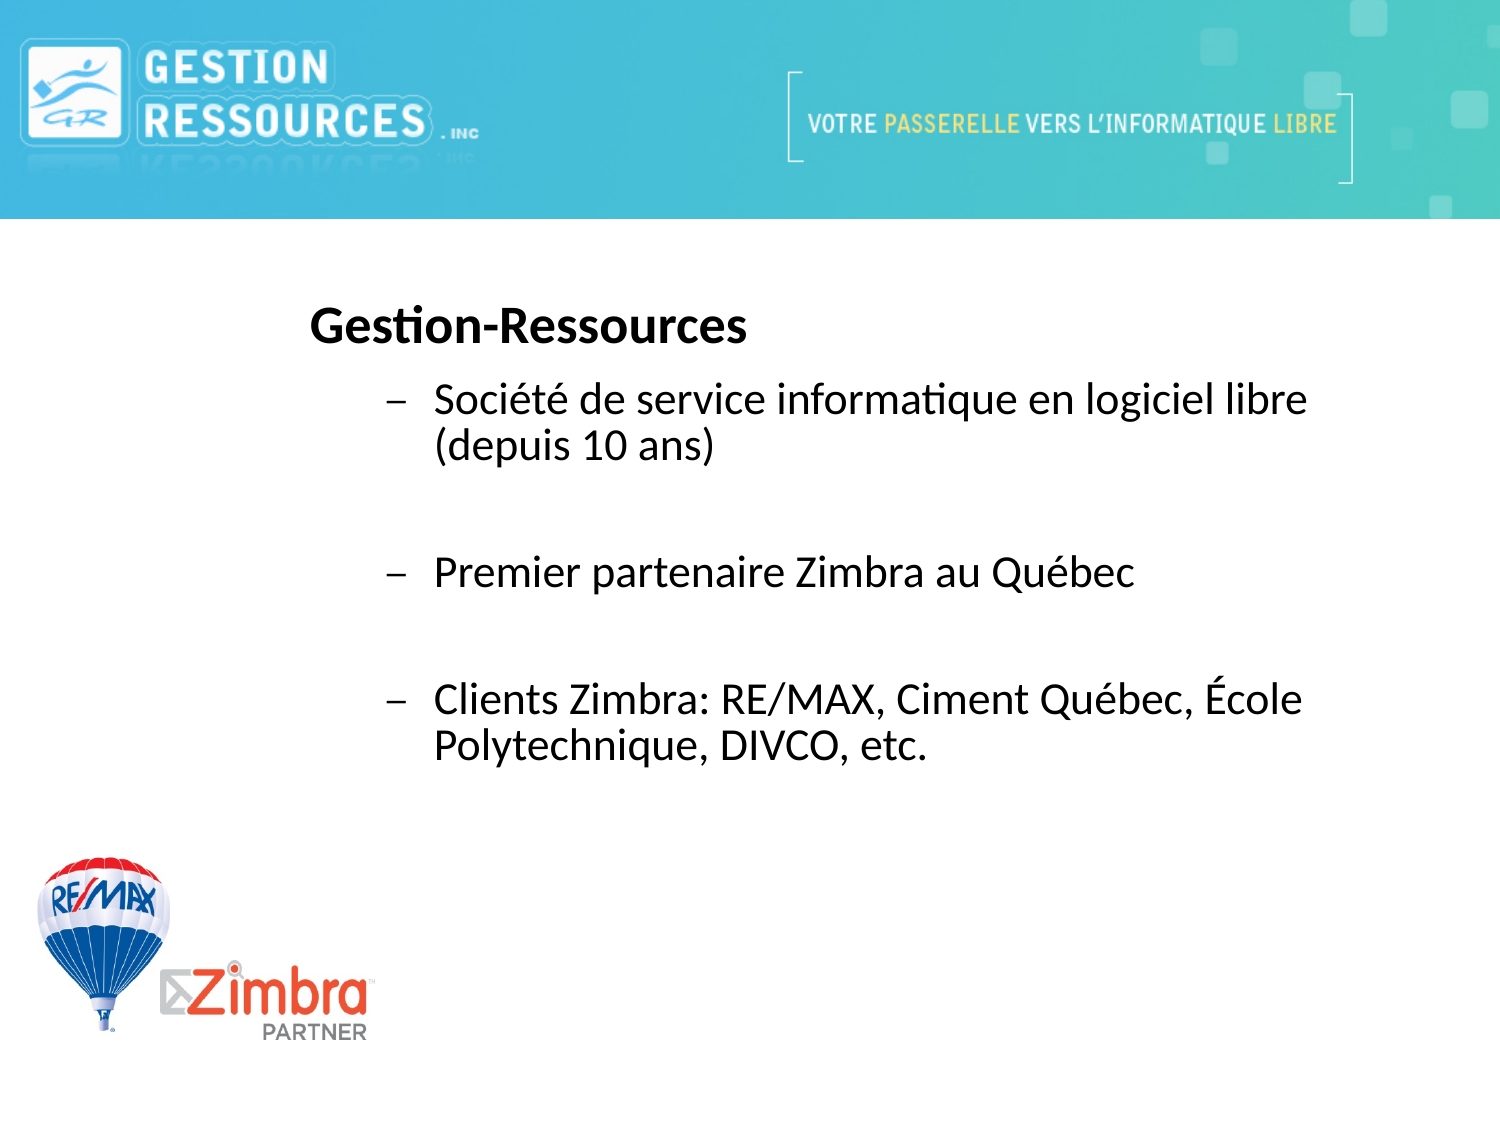

Gestion-Ressources
Société de service informatique en logiciel libre (depuis 10 ans)
Premier partenaire Zimbra au Québec
Clients Zimbra: RE/MAX, Ciment Québec, École Polytechnique, DIVCO, etc.